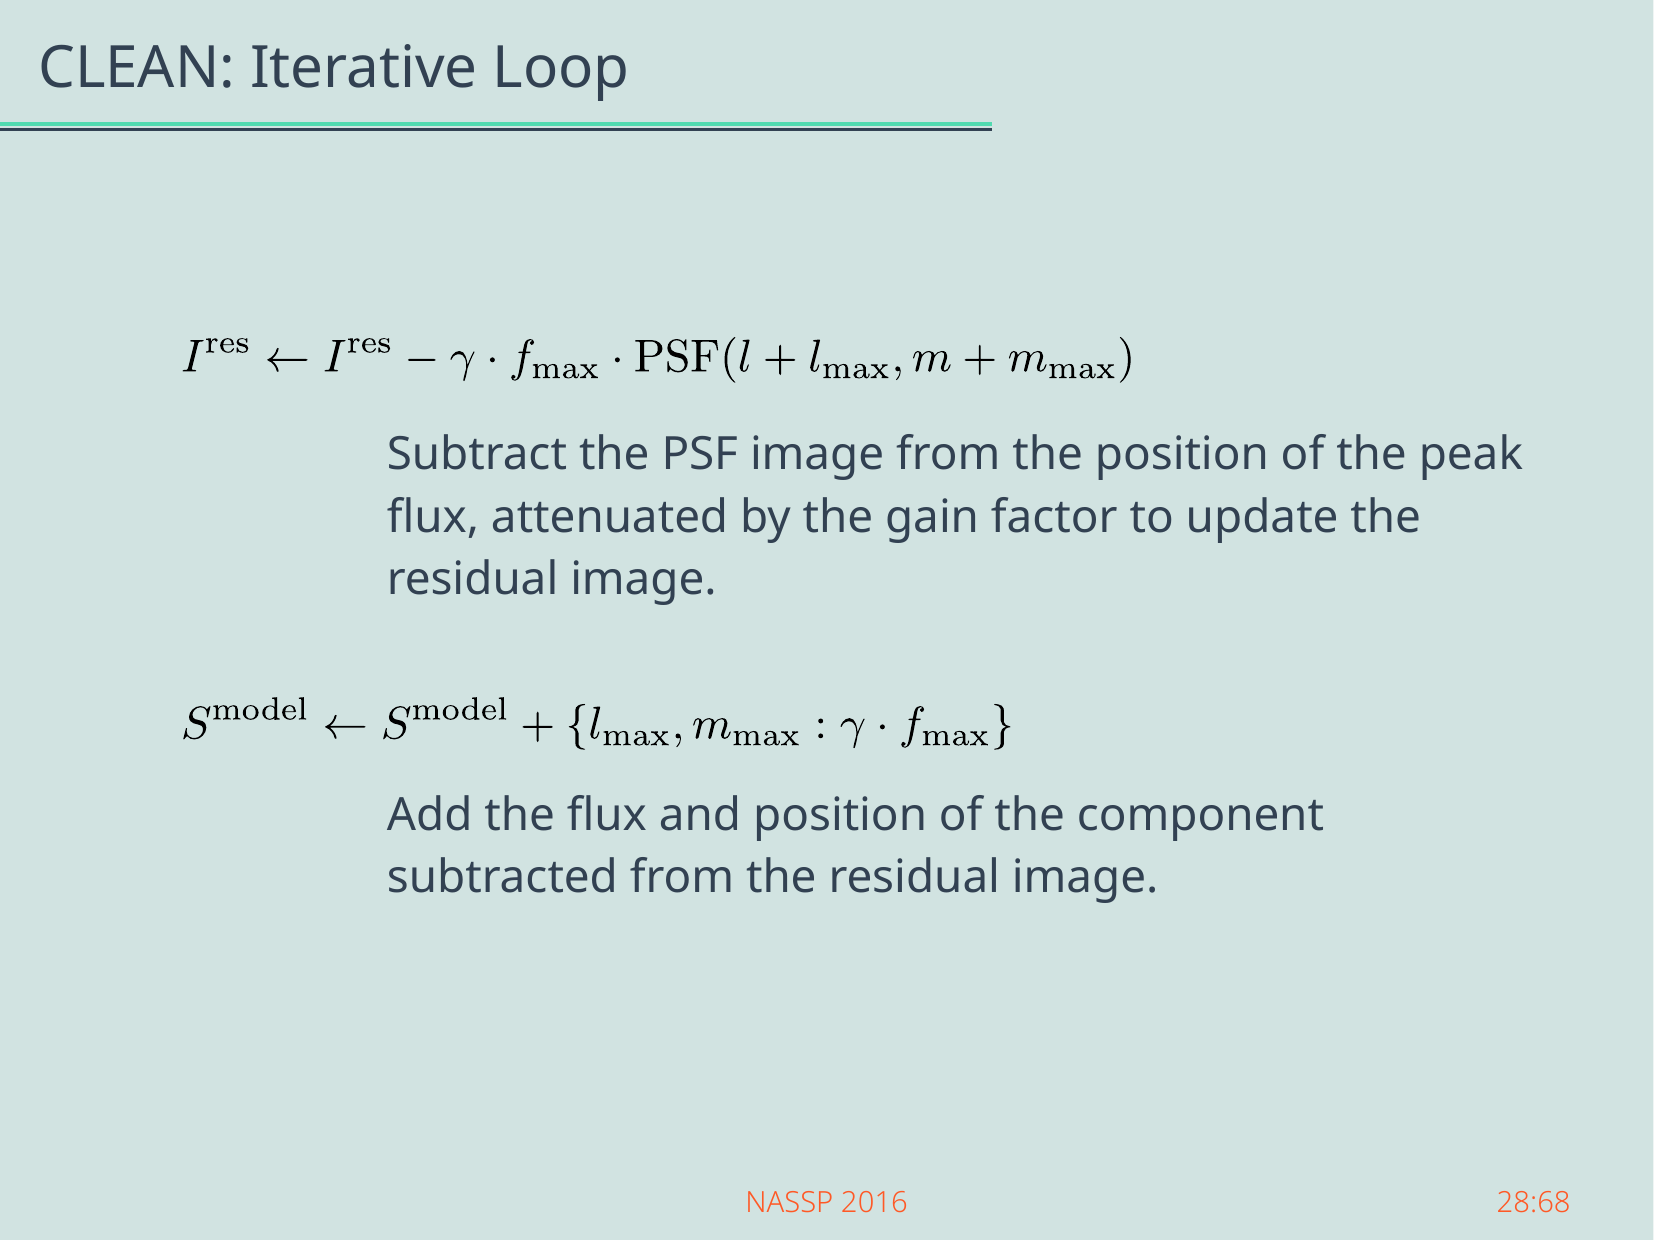

CLEAN: Iterative Loop
Subtract the PSF image from the position of the peak flux, attenuated by the gain factor to update the residual image.
Add the flux and position of the component subtracted from the residual image.
NASSP 2016
28